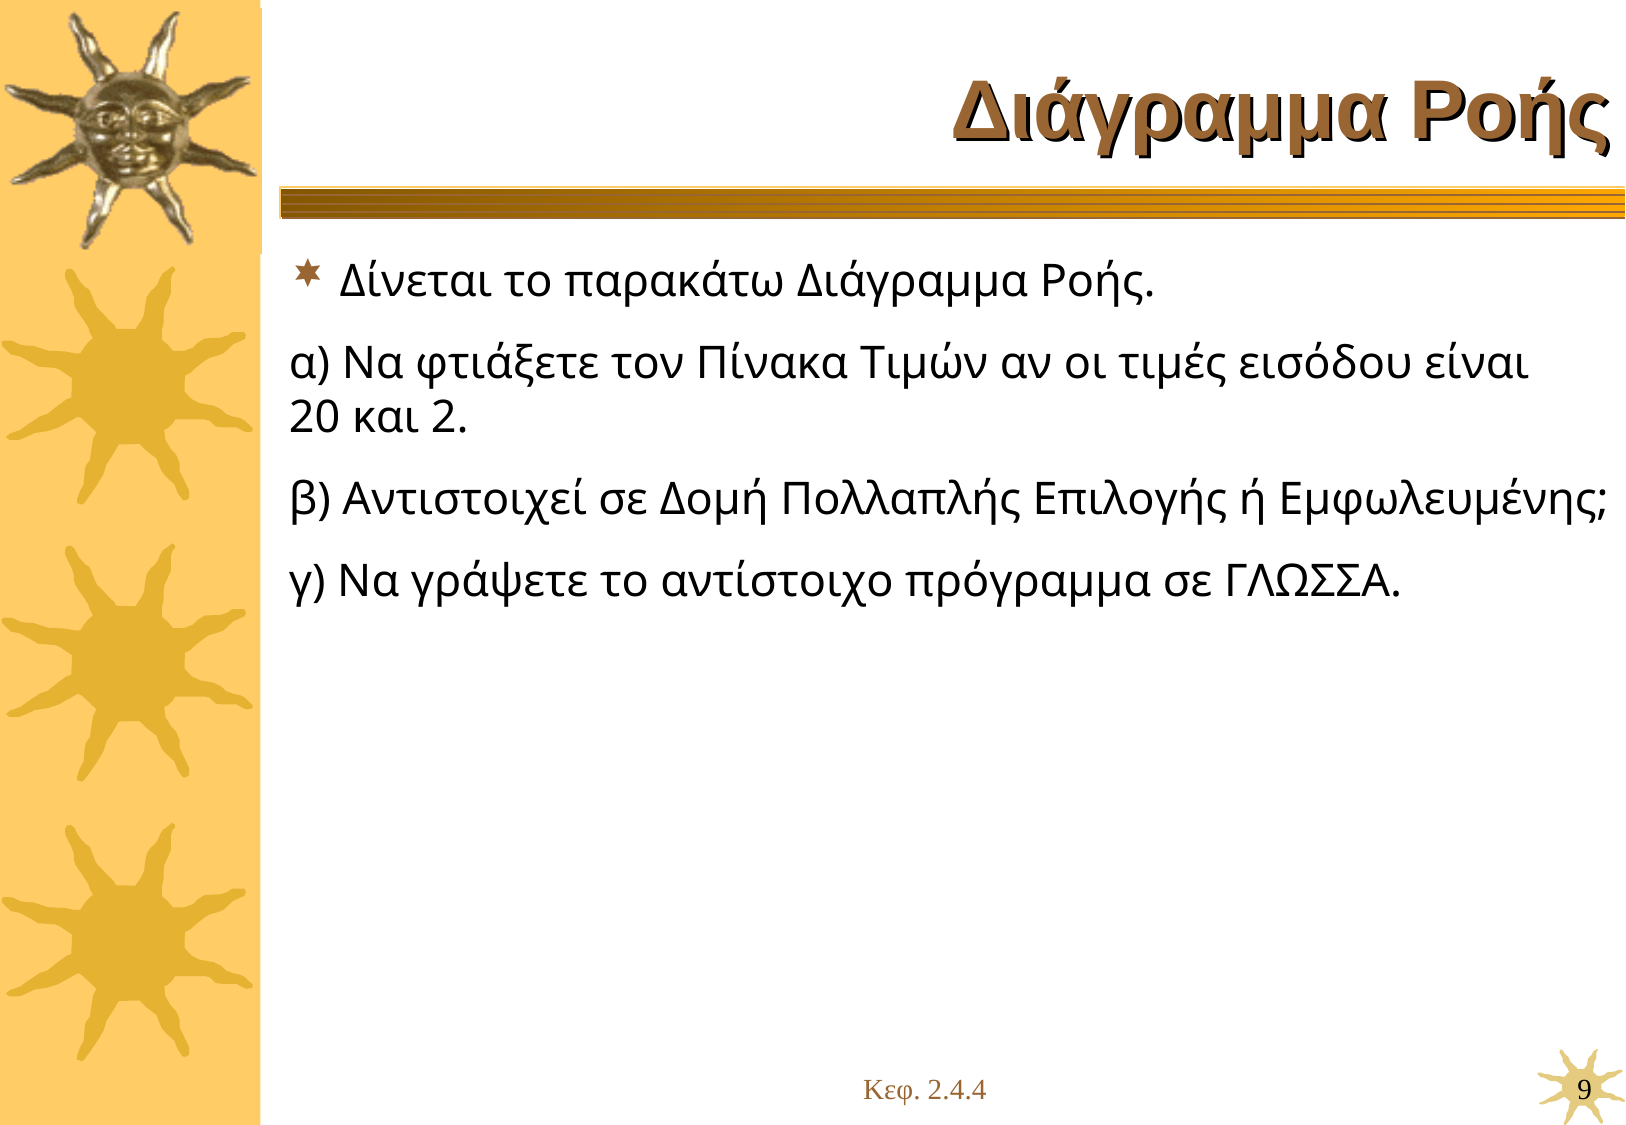

Διάγραμμα Ροής
Δίνεται το παρακάτω Διάγραμμα Ροής.
α) Να φτιάξετε τον Πίνακα Τιμών αν οι τιμές εισόδου είναι
20 και 2.
β) Αντιστοιχεί σε Δομή Πολλαπλής Επιλογής ή Εμφωλευμένης;
γ) Να γράψετε το αντίστοιχο πρόγραμμα σε ΓΛΩΣΣΑ.
Κεφ. 2.4.4
9